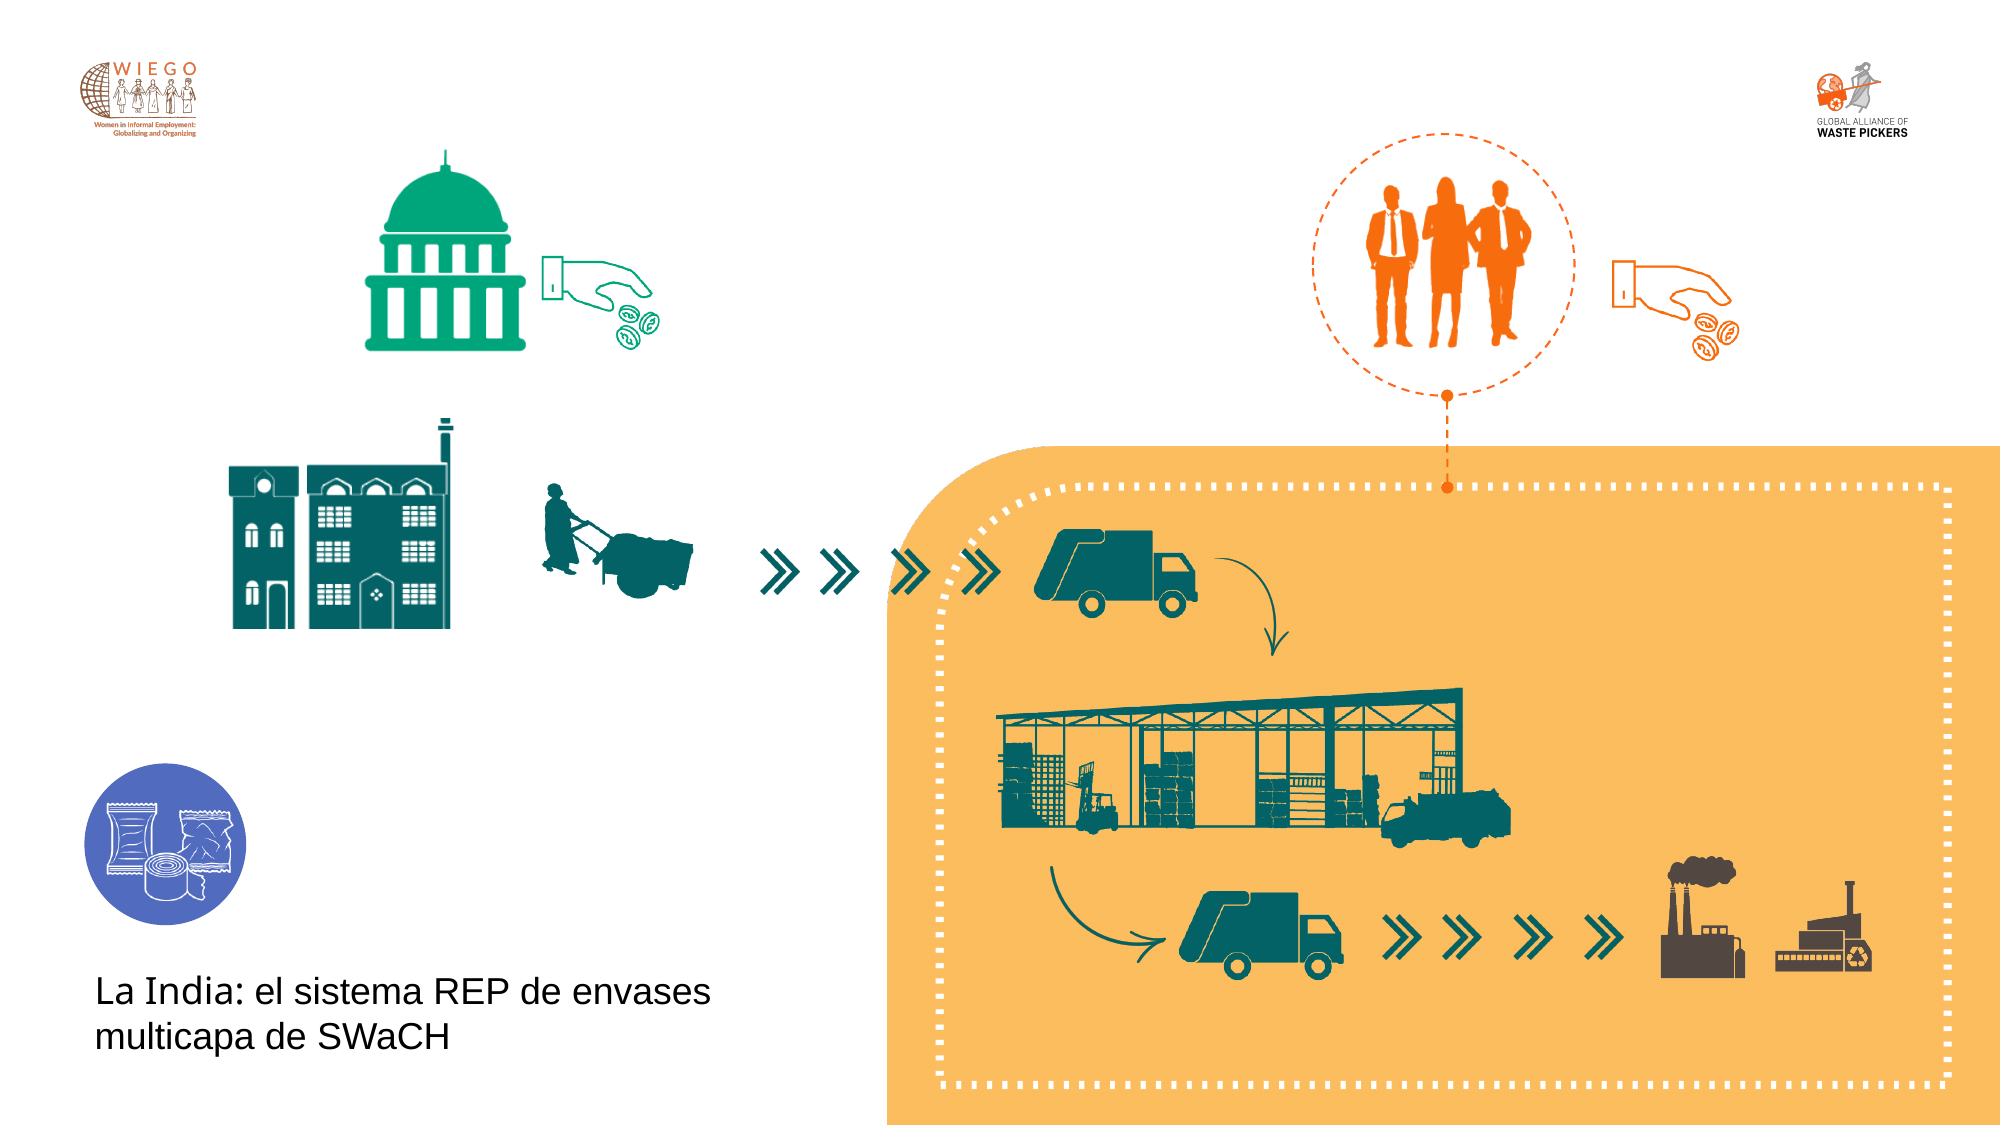

La India: el sistema REP de envases multicapa de SWaCH